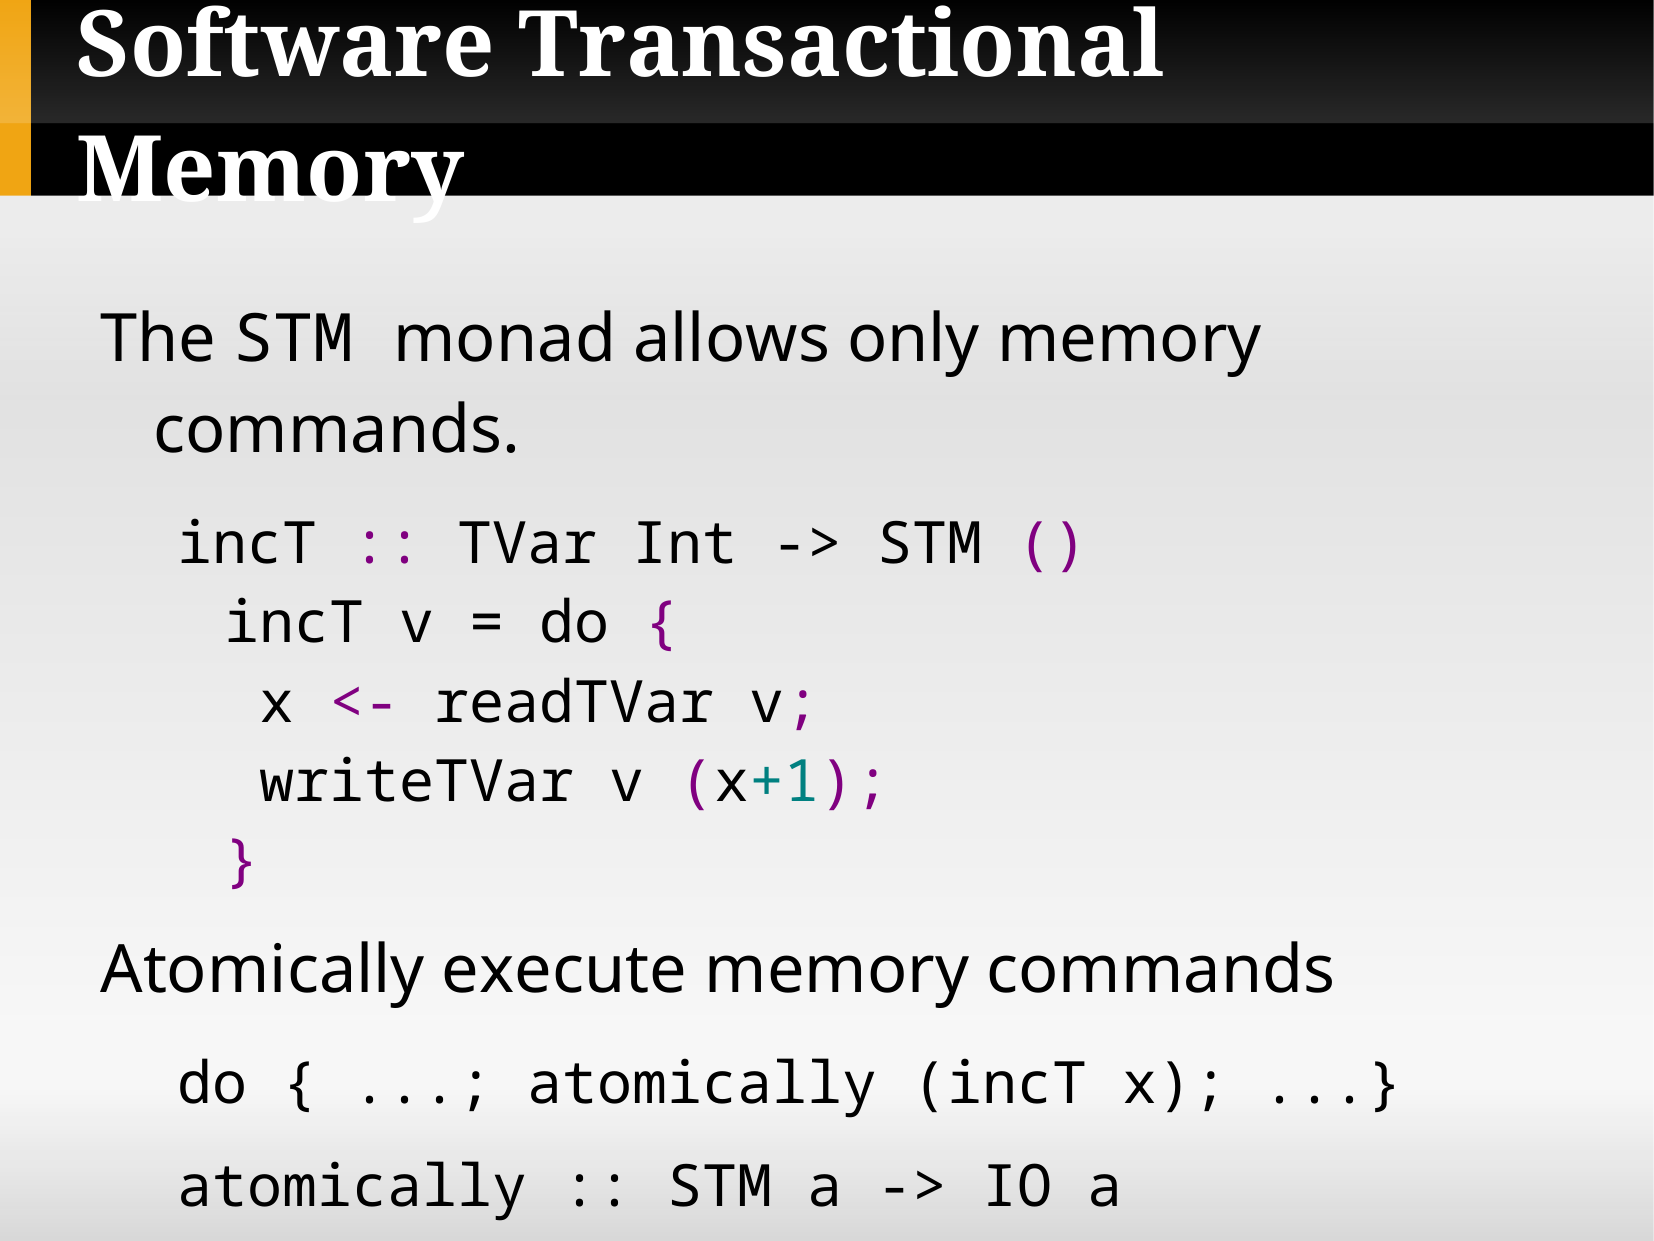

# Software Transactional Memory
The STM monad allows only memory commands.
incT :: TVar Int -> STM ()
incT v = do {
 x <- readTVar v;
 writeTVar v (x+1);
}
Atomically execute memory commands
do { ...; atomically (incT x); ...}
atomically :: STM a -> IO a